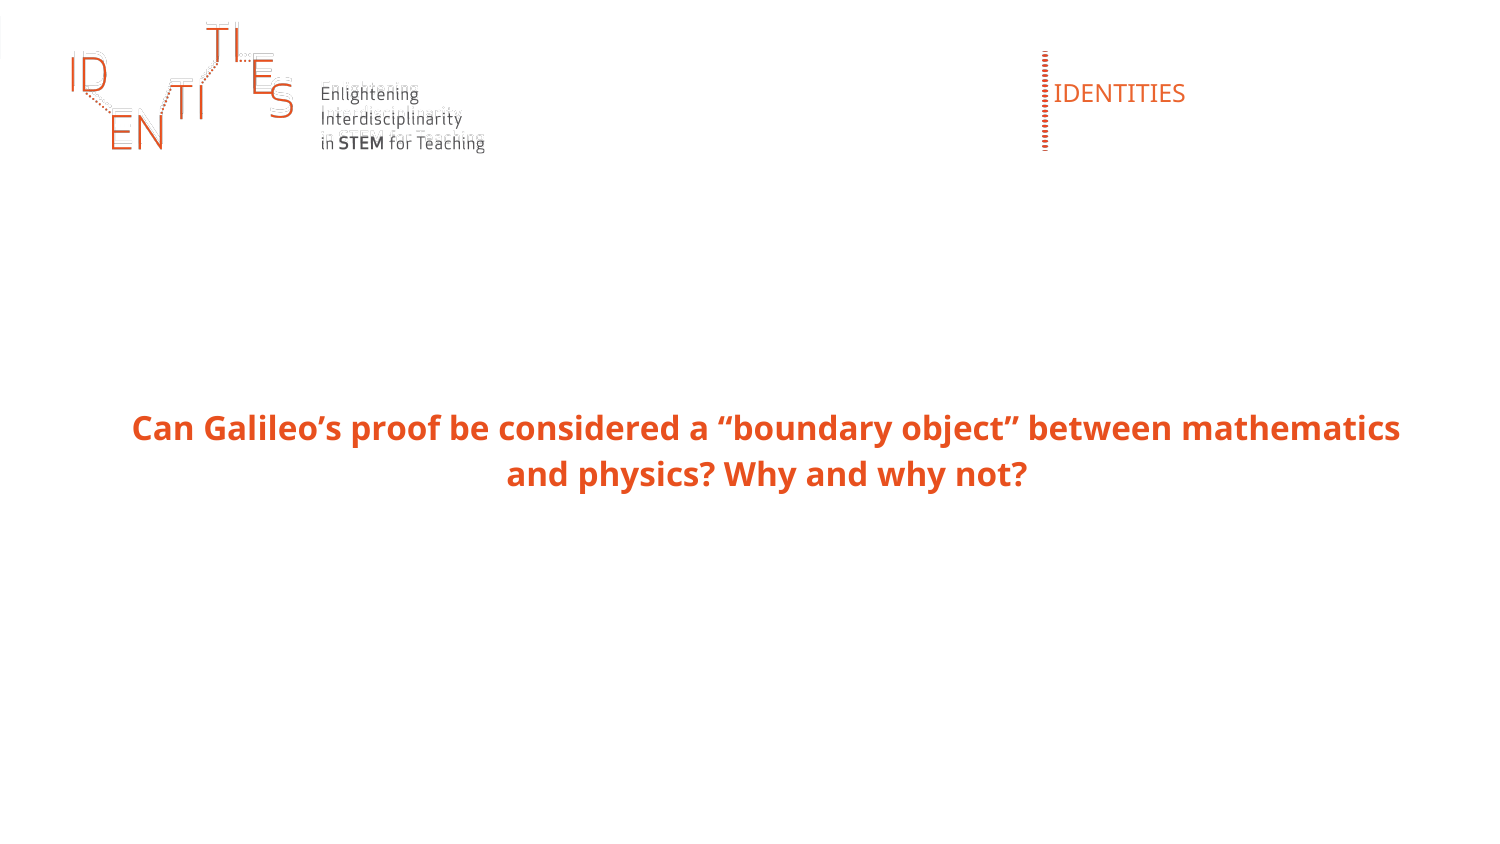

IDENTITIES
Can Galileo’s proof be considered a “boundary object” between mathematics and physics? Why and why not?